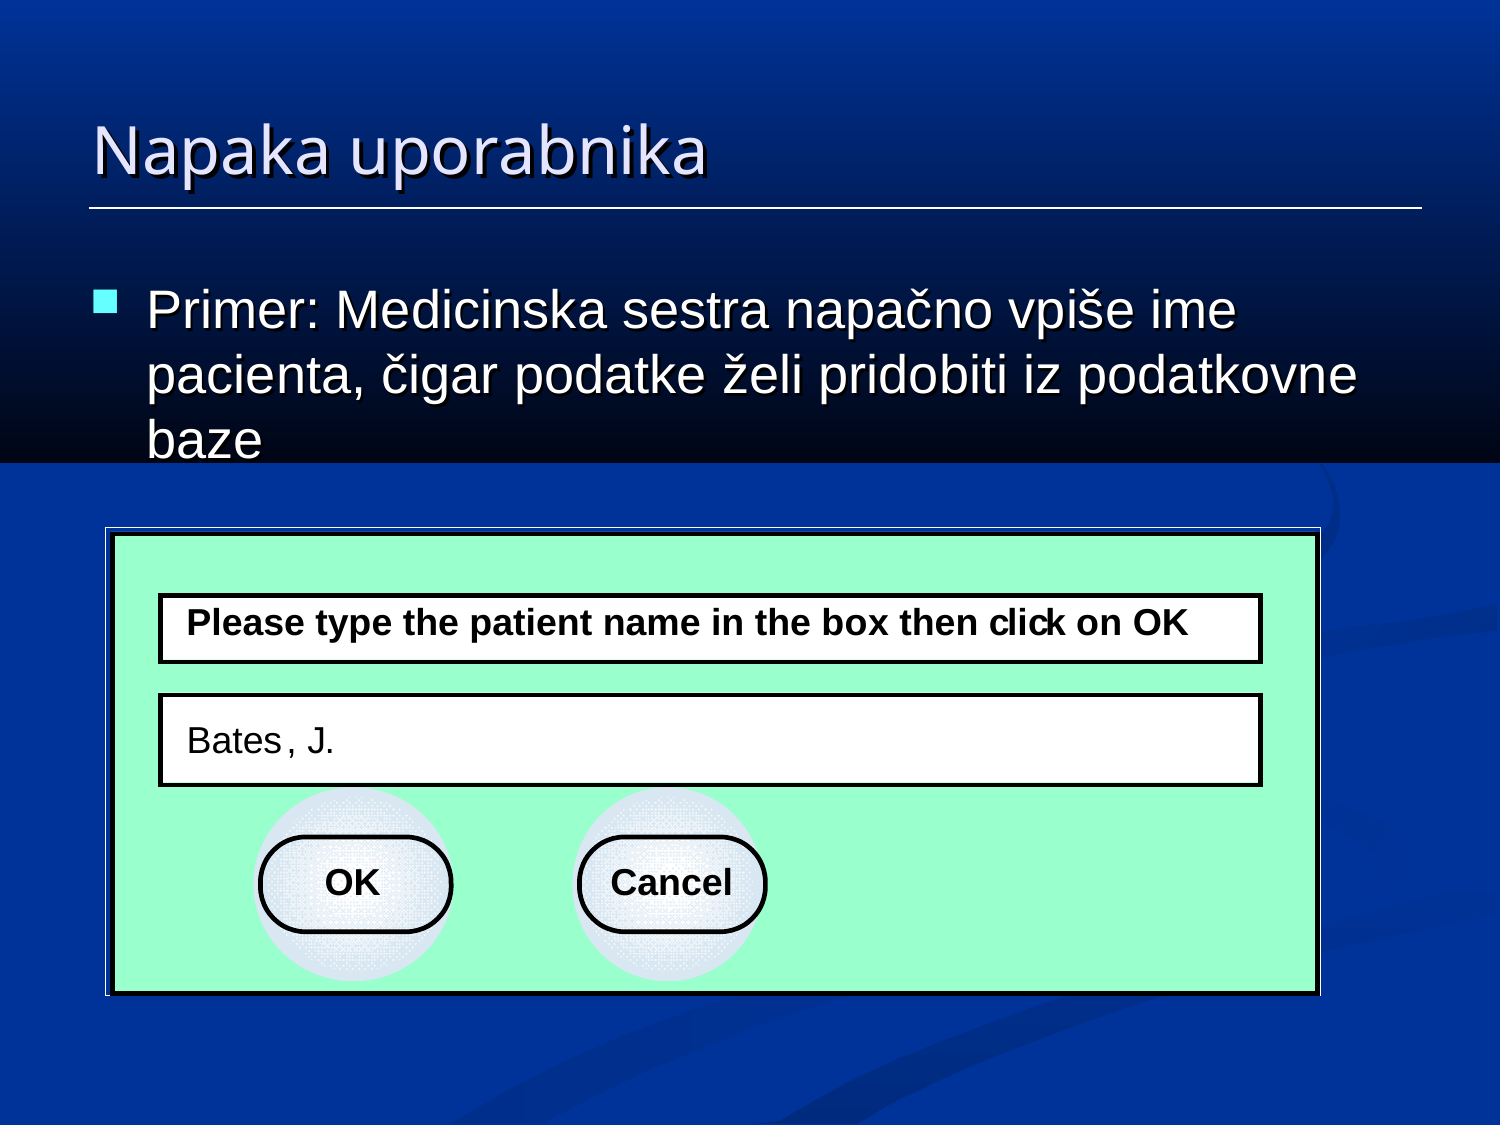

Napaka uporabnika
# Primer: Medicinska sestra napačno vpiše ime pacienta, čigar podatke želi pridobiti iz podatkovne baze
Please type the patient name in the bo
x then c
lic
k on OK
Bates
, J
.
OK
Cancel